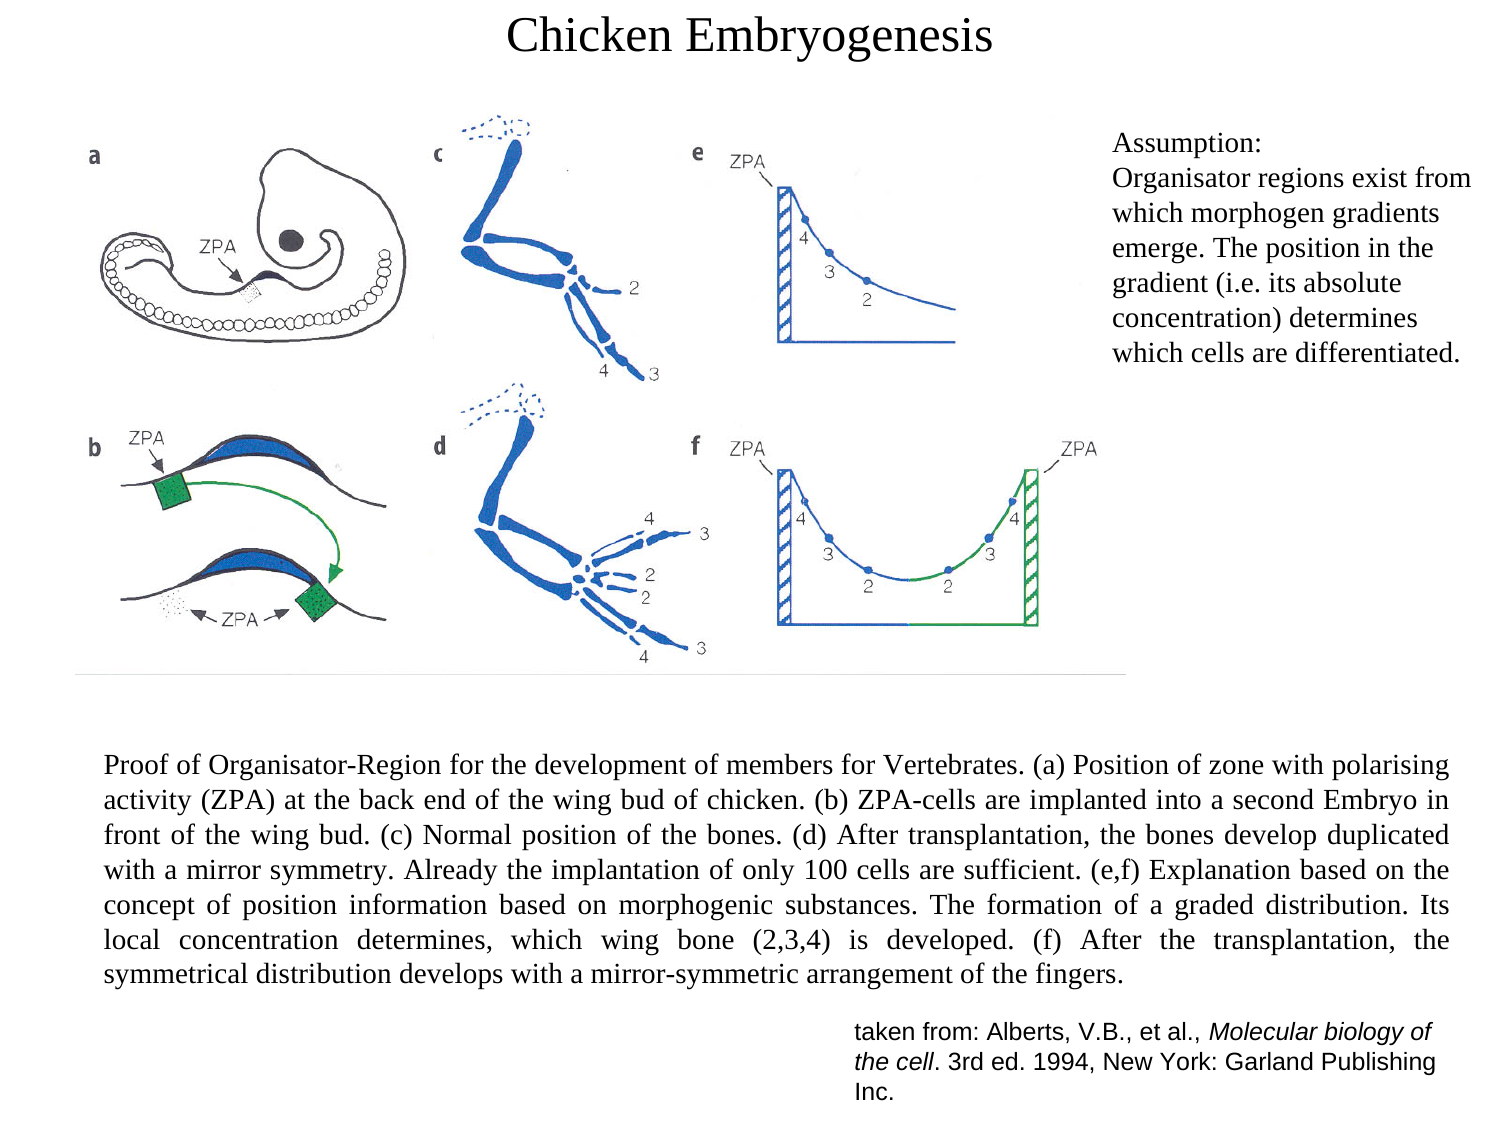

# Chicken Embryogenesis
Assumption:
Organisator regions exist from which morphogen gradients emerge. The position in the gradient (i.e. its absolute concentration) determines which cells are differentiated.
Proof of Organisator-Region for the development of members for Vertebrates. (a) Position of zone with polarising activity (ZPA) at the back end of the wing bud of chicken. (b) ZPA-cells are implanted into a second Embryo in front of the wing bud. (c) Normal position of the bones. (d) After transplantation, the bones develop duplicated with a mirror symmetry. Already the implantation of only 100 cells are sufficient. (e,f) Explanation based on the concept of position information based on morphogenic substances. The formation of a graded distribution. Its local concentration determines, which wing bone (2,3,4) is developed. (f) After the transplantation, the symmetrical distribution develops with a mirror-symmetric arrangement of the fingers.
taken from: Alberts, V.B., et al., Molecular biology of the cell. 3rd ed. 1994, New York: Garland Publishing Inc.